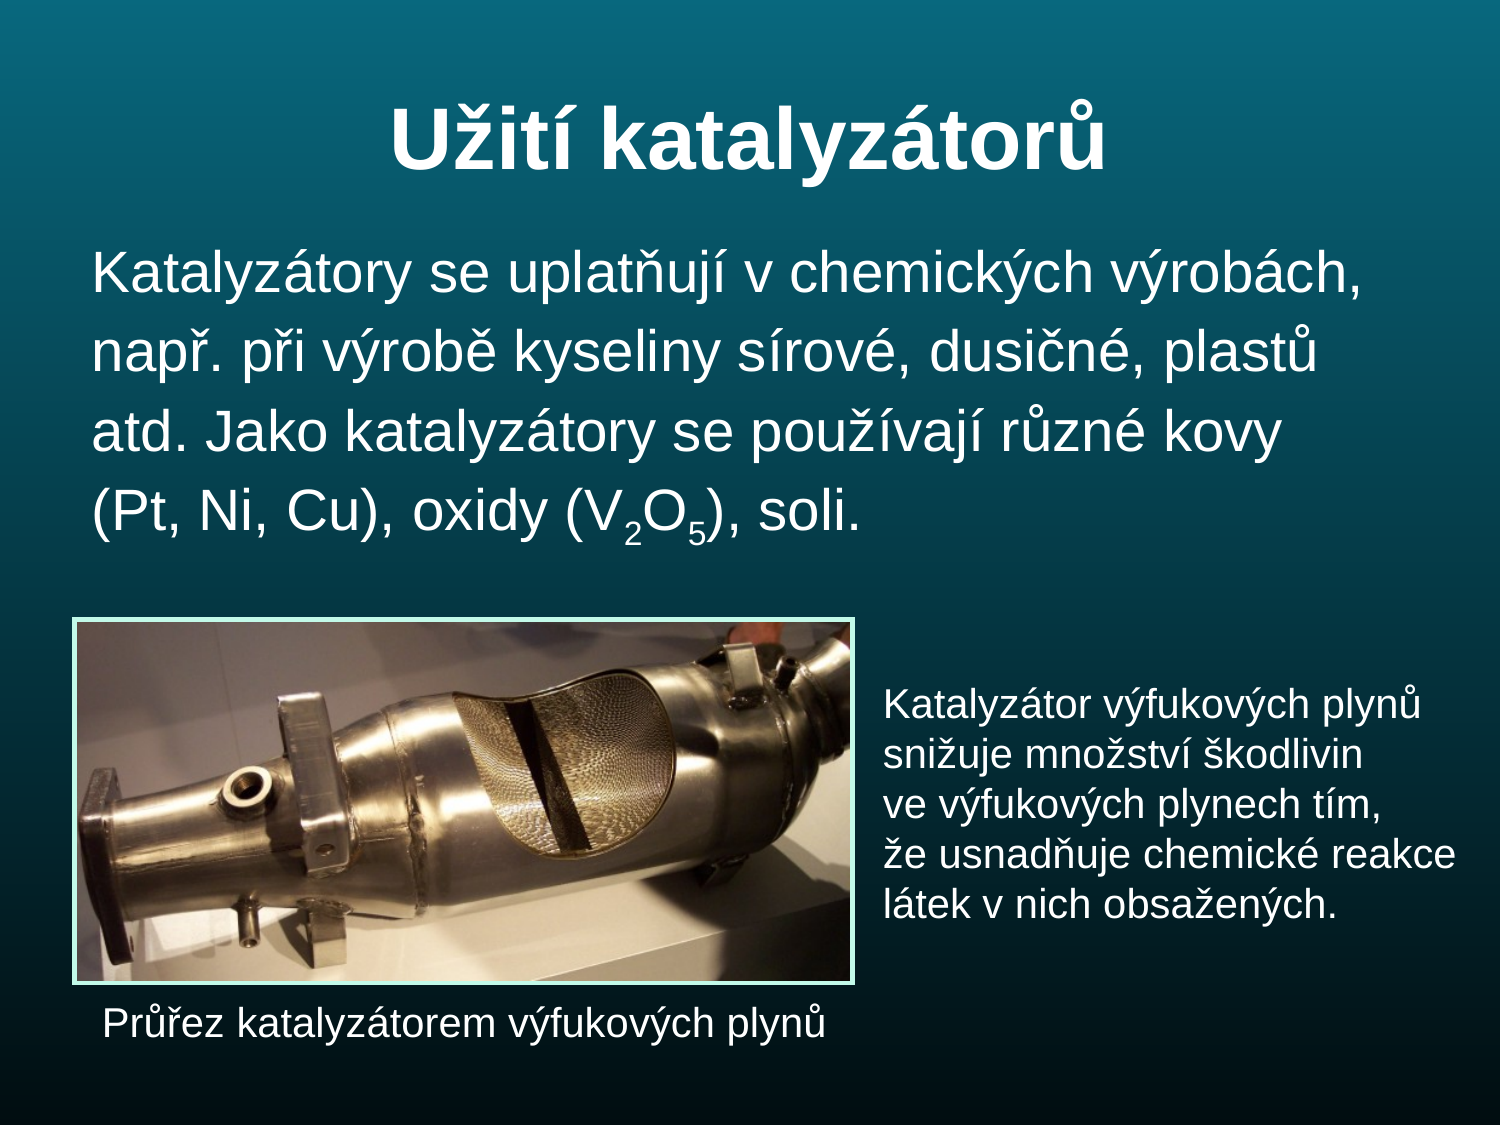

# Užití katalyzátorů
Katalyzátory se uplatňují v chemických výrobách,
např. při výrobě kyseliny sírové, dusičné, plastů
atd. Jako katalyzátory se používají různé kovy
(Pt, Ni, Cu), oxidy (V2O5), soli.
Katalyzátor výfukových plynů snižuje množství škodlivin
ve výfukových plynech tím,
že usnadňuje chemické reakce látek v nich obsažených.
Průřez katalyzátorem výfukových plynů